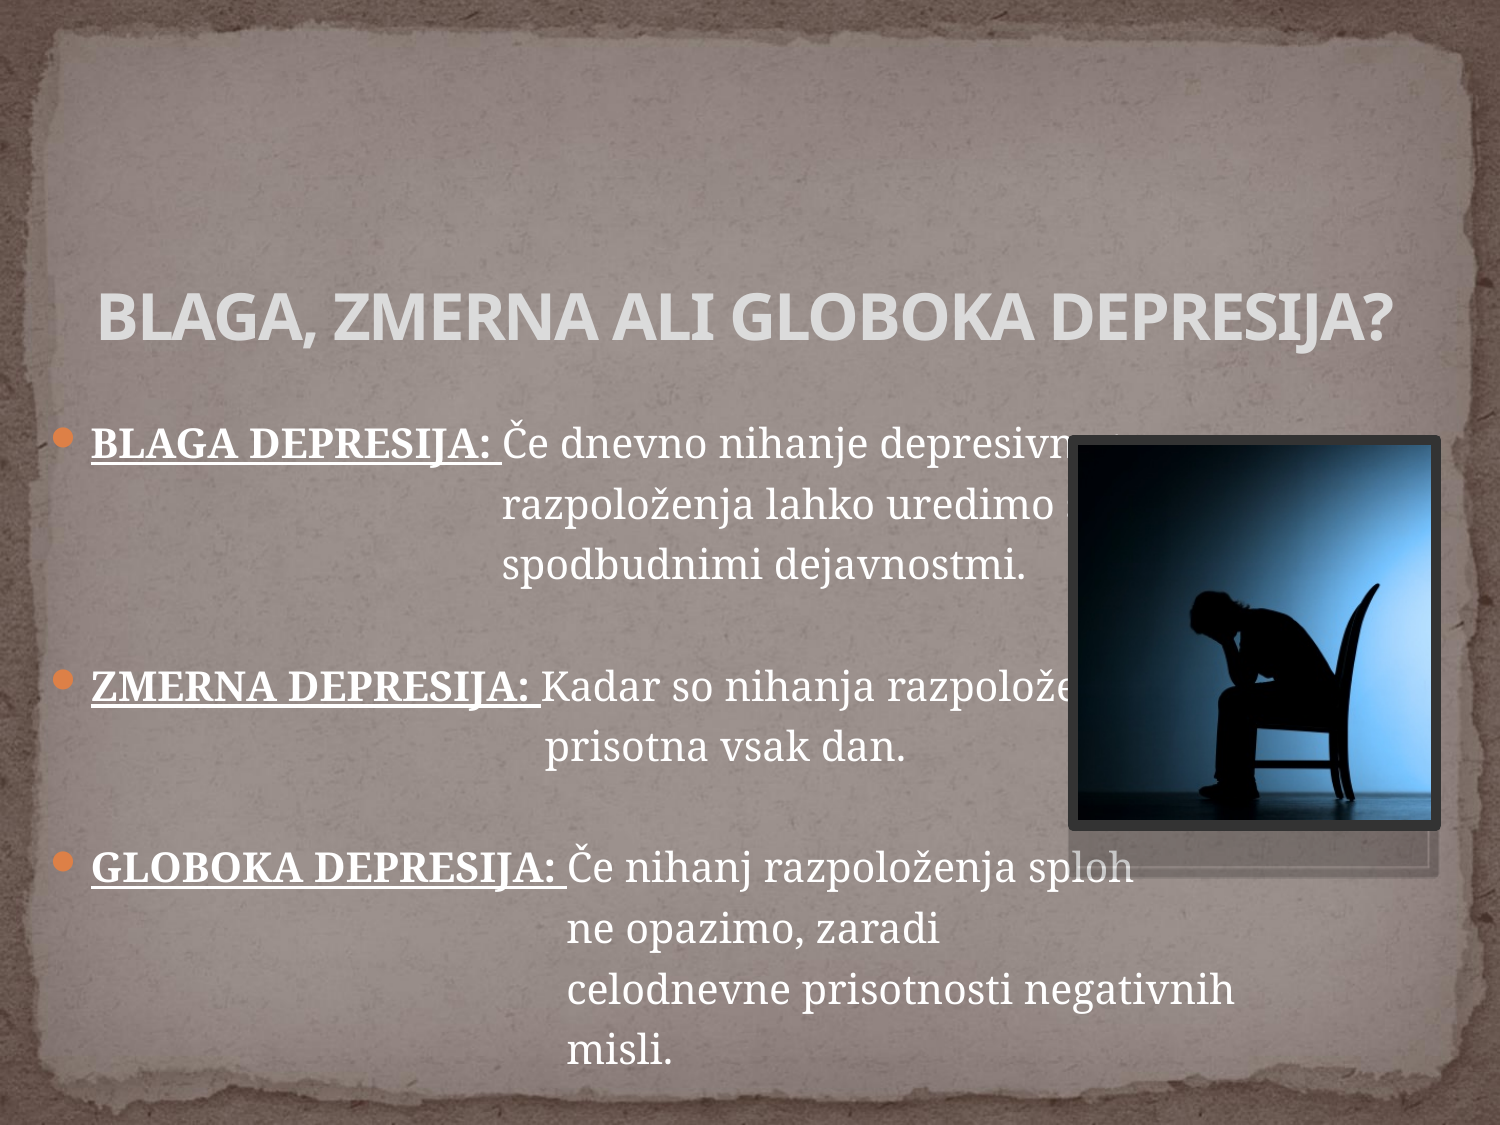

BLAGA, ZMERNA ALI GLOBOKA DEPRESIJA?
# BLAGA DEPRESIJA: Če dnevno nihanje depresivnega
 razpoloženja lahko uredimo s
 spodbudnimi dejavnostmi.
ZMERNA DEPRESIJA: Kadar so nihanja razpoloženja
 prisotna vsak dan.
GLOBOKA DEPRESIJA: Če nihanj razpoloženja sploh
 ne opazimo, zaradi
 celodnevne prisotnosti negativnih
 misli.